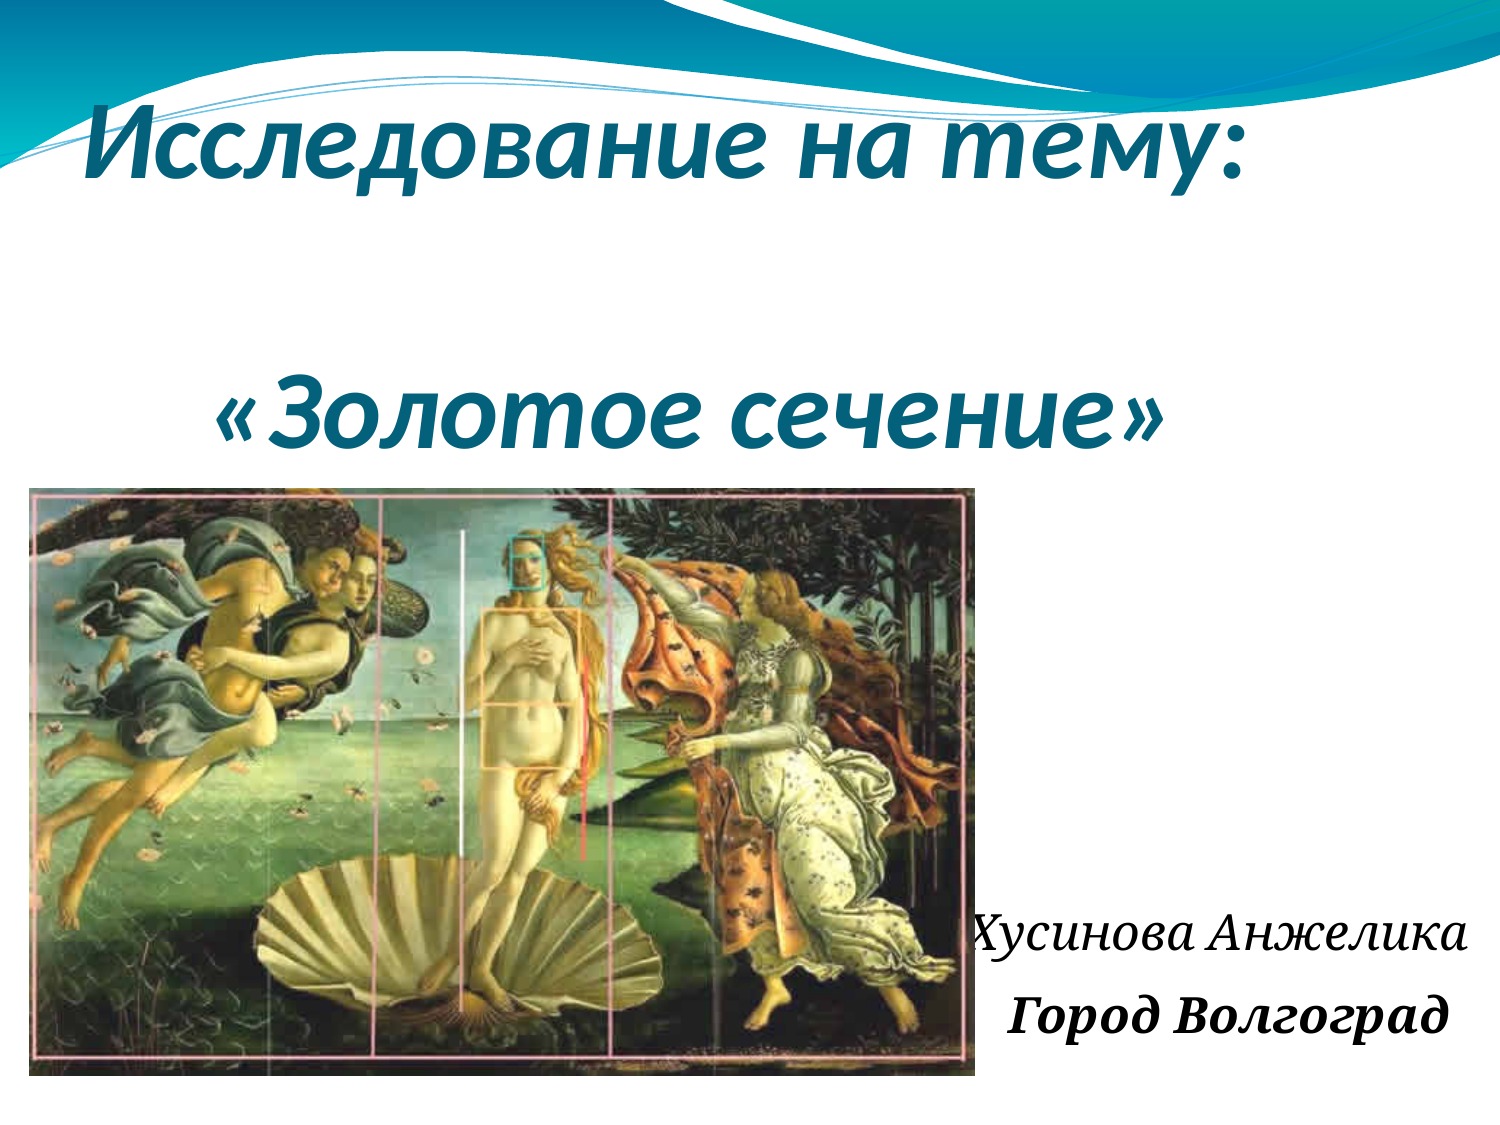

# Исследование на тему:
 «Золотое сечение»
Хусинова Анжелика
Город Волгоград